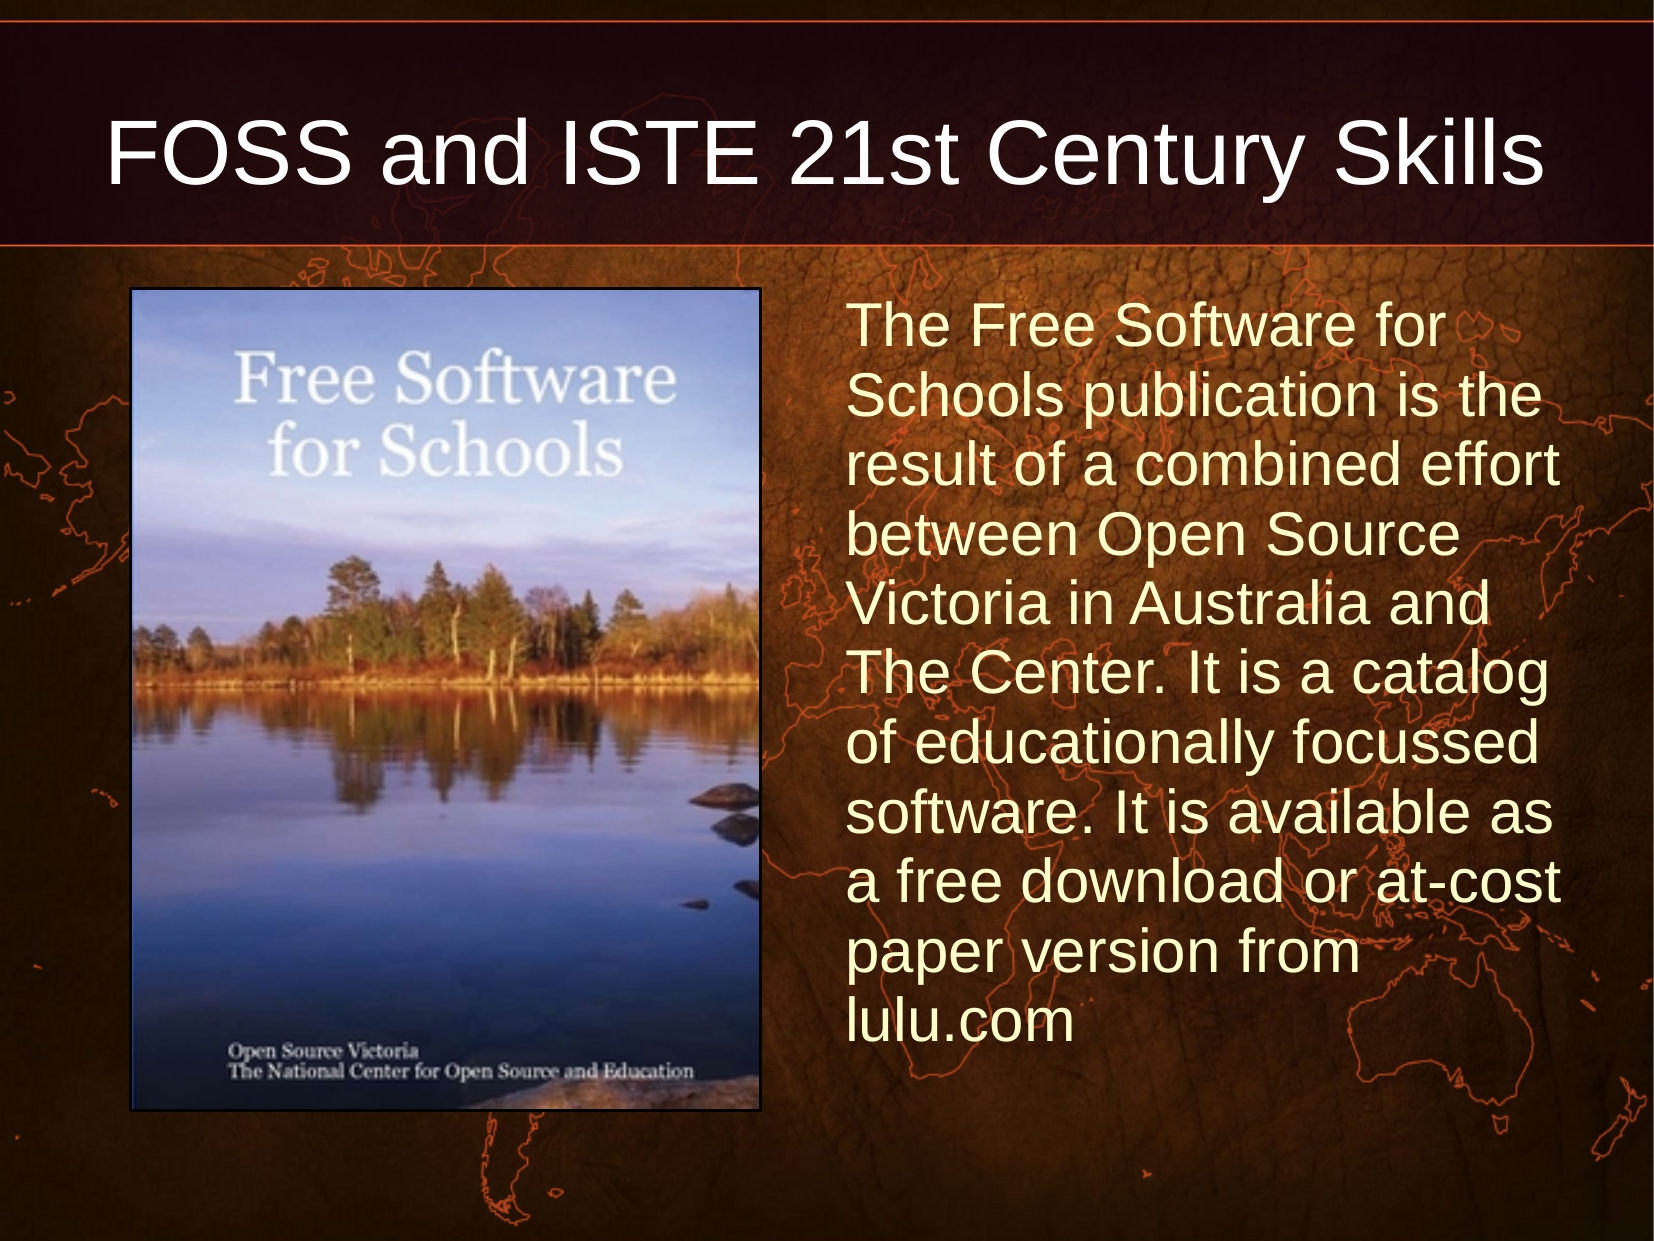

# FOSS and ISTE 21st Century Skills
The Free Software for Schools publication is the result of a combined effort between Open Source Victoria in Australia and The Center. It is a catalog of educationally focussed software. It is available as a free download or at-cost paper version from lulu.com